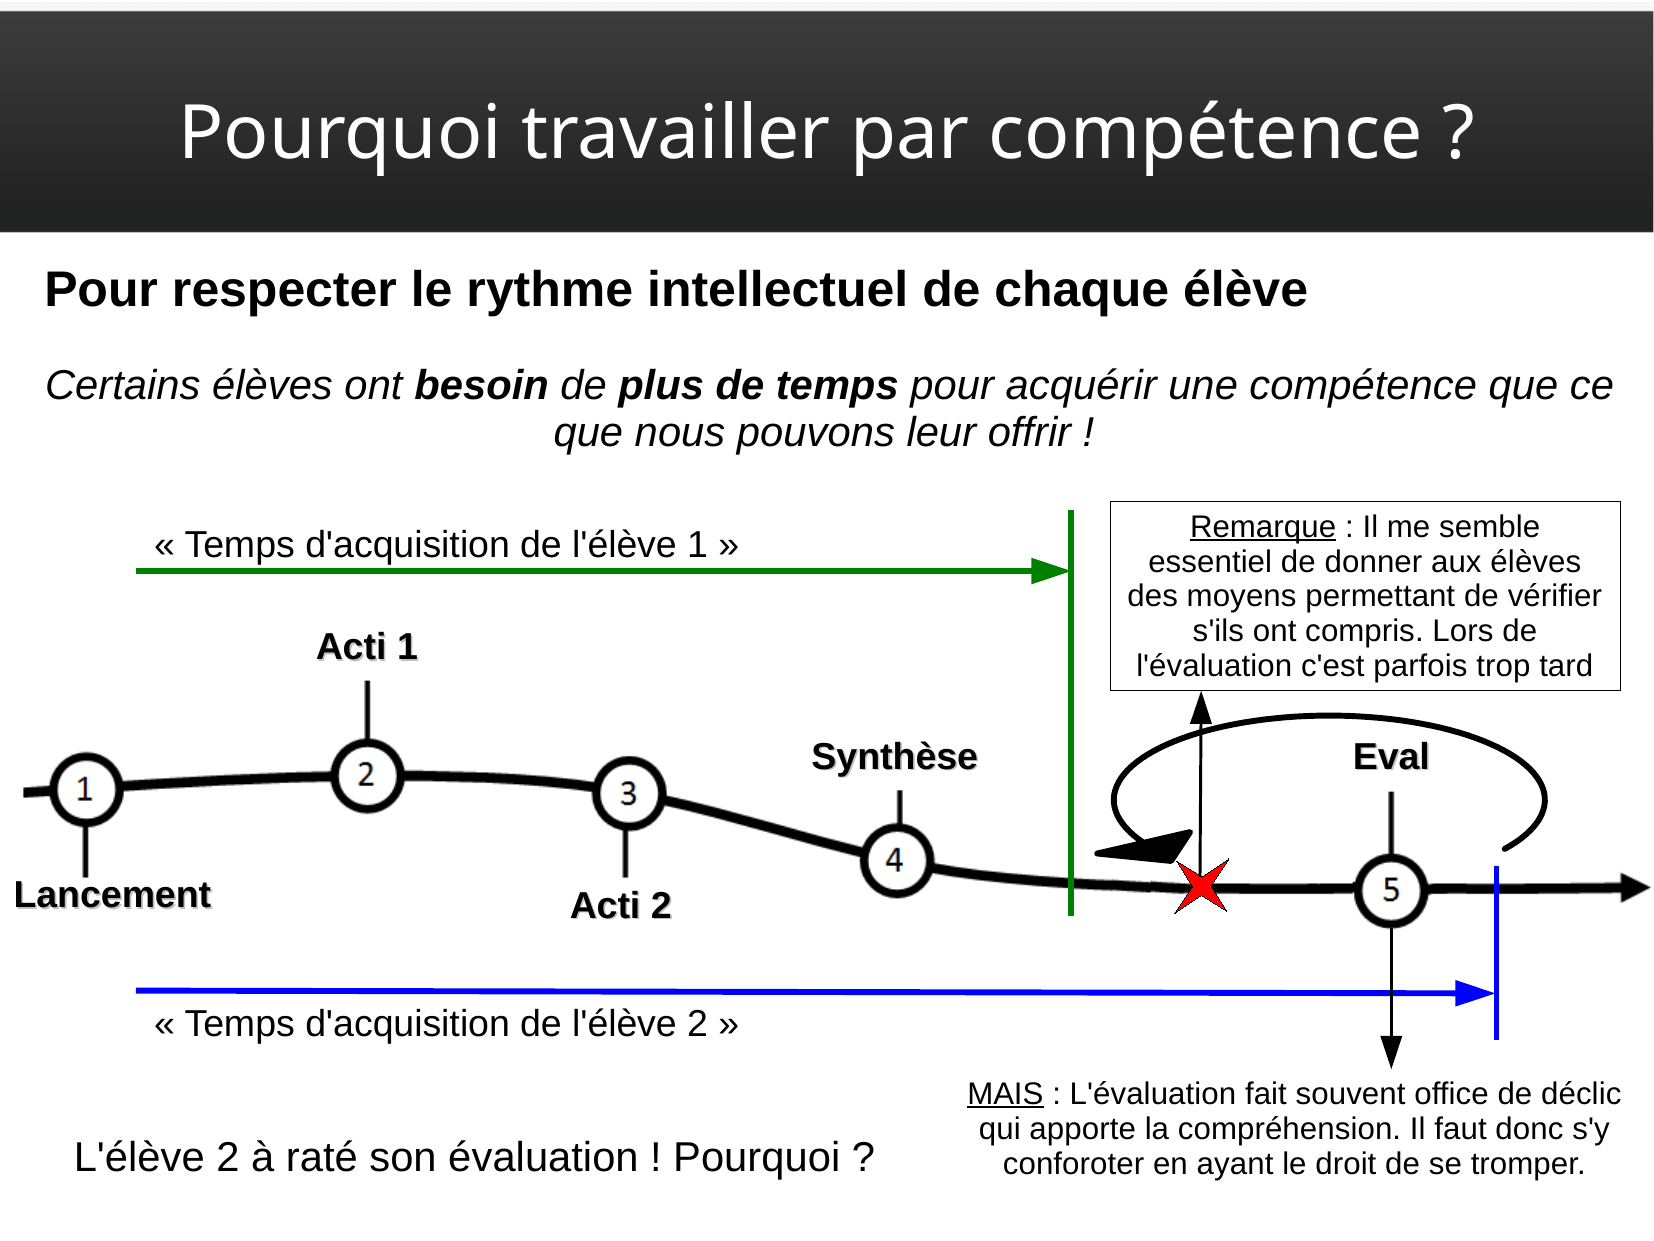

Pourquoi travailler par compétence ?
Pour respecter le rythme intellectuel de chaque élève
Certains élèves ont besoin de plus de temps pour acquérir une compétence que ce que nous pouvons leur offrir !
Remarque : Il me semble essentiel de donner aux élèves des moyens permettant de vérifier s'ils ont compris. Lors de l'évaluation c'est parfois trop tard
« Temps d'acquisition de l'élève 1 »
Acti 1
Synthèse
Eval
Lancement
Acti 2
« Temps d'acquisition de l'élève 2 »
MAIS : L'évaluation fait souvent office de déclic qui apporte la compréhension. Il faut donc s'y conforoter en ayant le droit de se tromper.
L'élève 2 à raté son évaluation ! Pourquoi ?